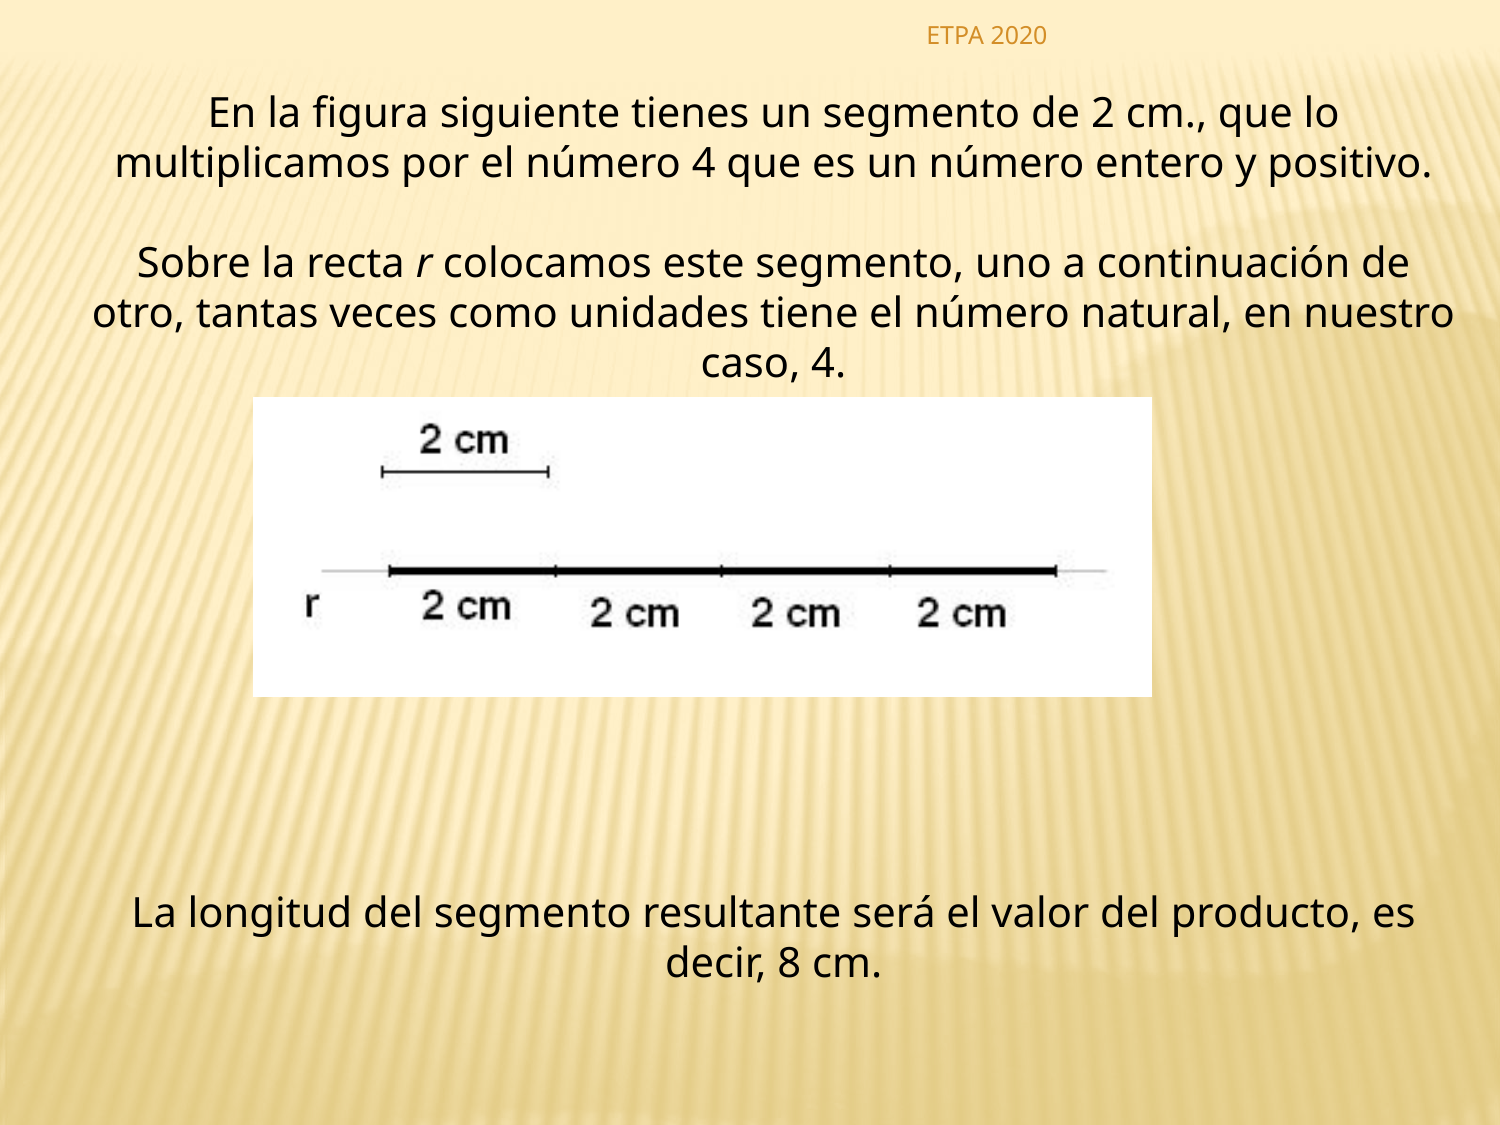

ETPA 2020
En la figura siguiente tienes un segmento de 2 cm., que lo multiplicamos por el número 4 que es un número entero y positivo.
Sobre la recta r colocamos este segmento, uno a continuación de otro, tantas veces como unidades tiene el número natural, en nuestro caso, 4.
La longitud del segmento resultante será el valor del producto, es decir, 8 cm.